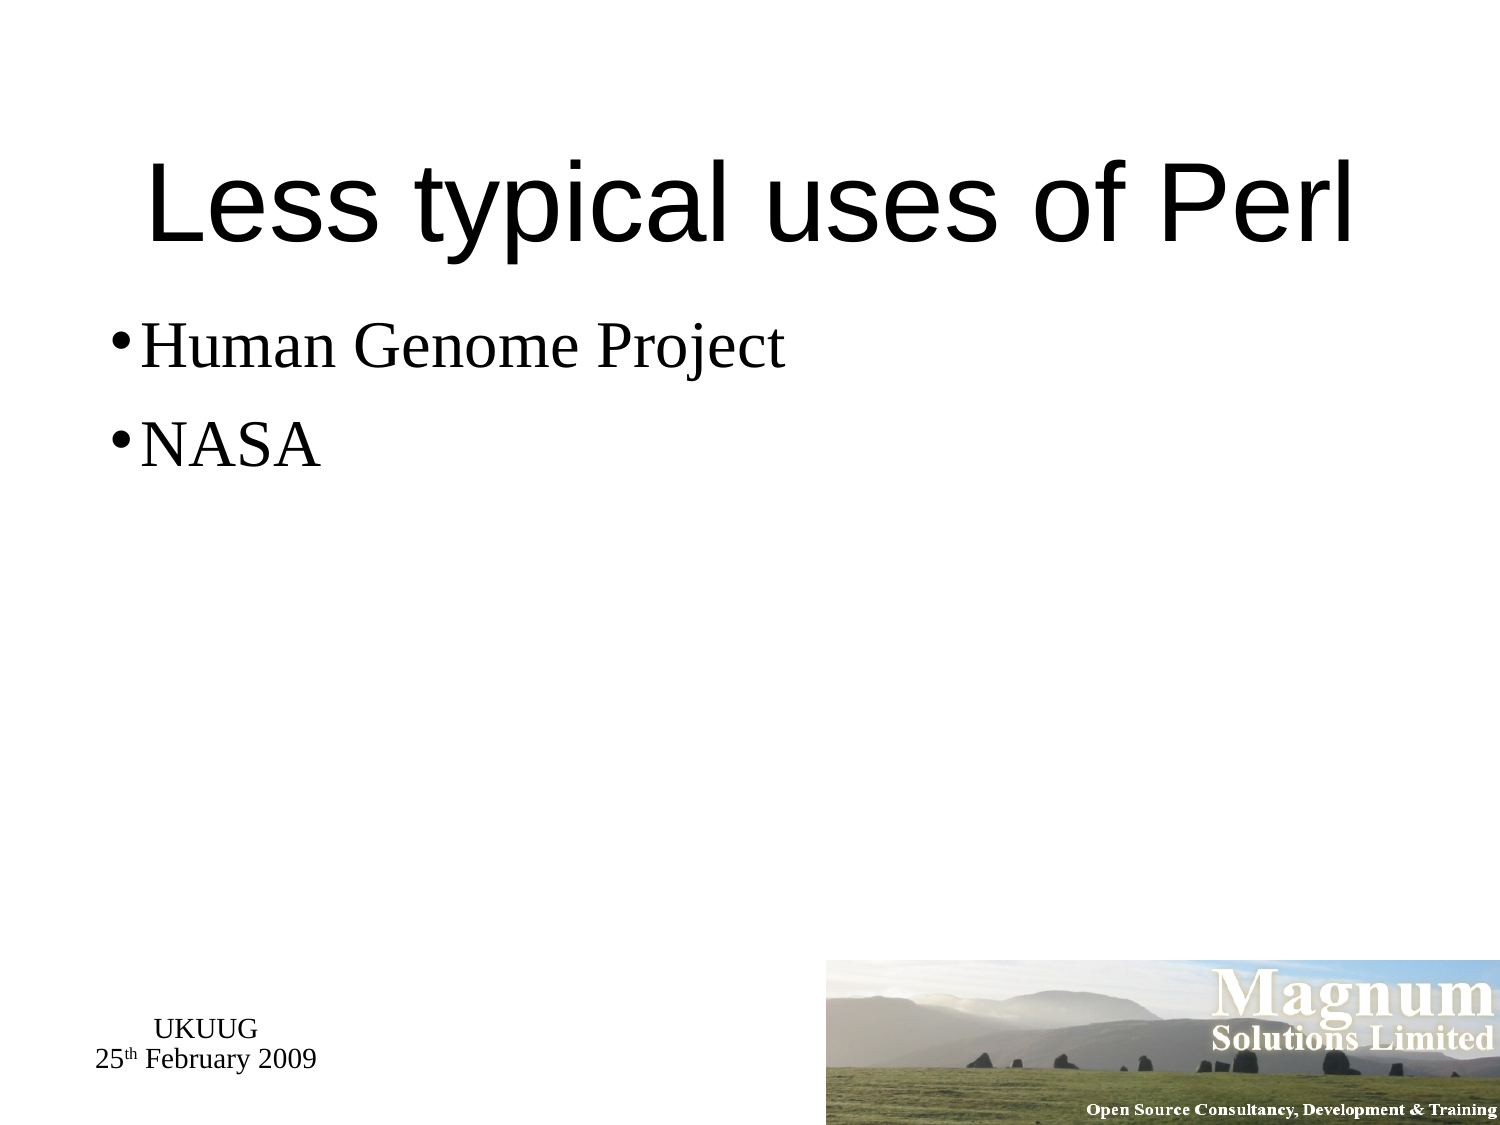

# Less typical uses of Perl
Human Genome Project
NASA
9